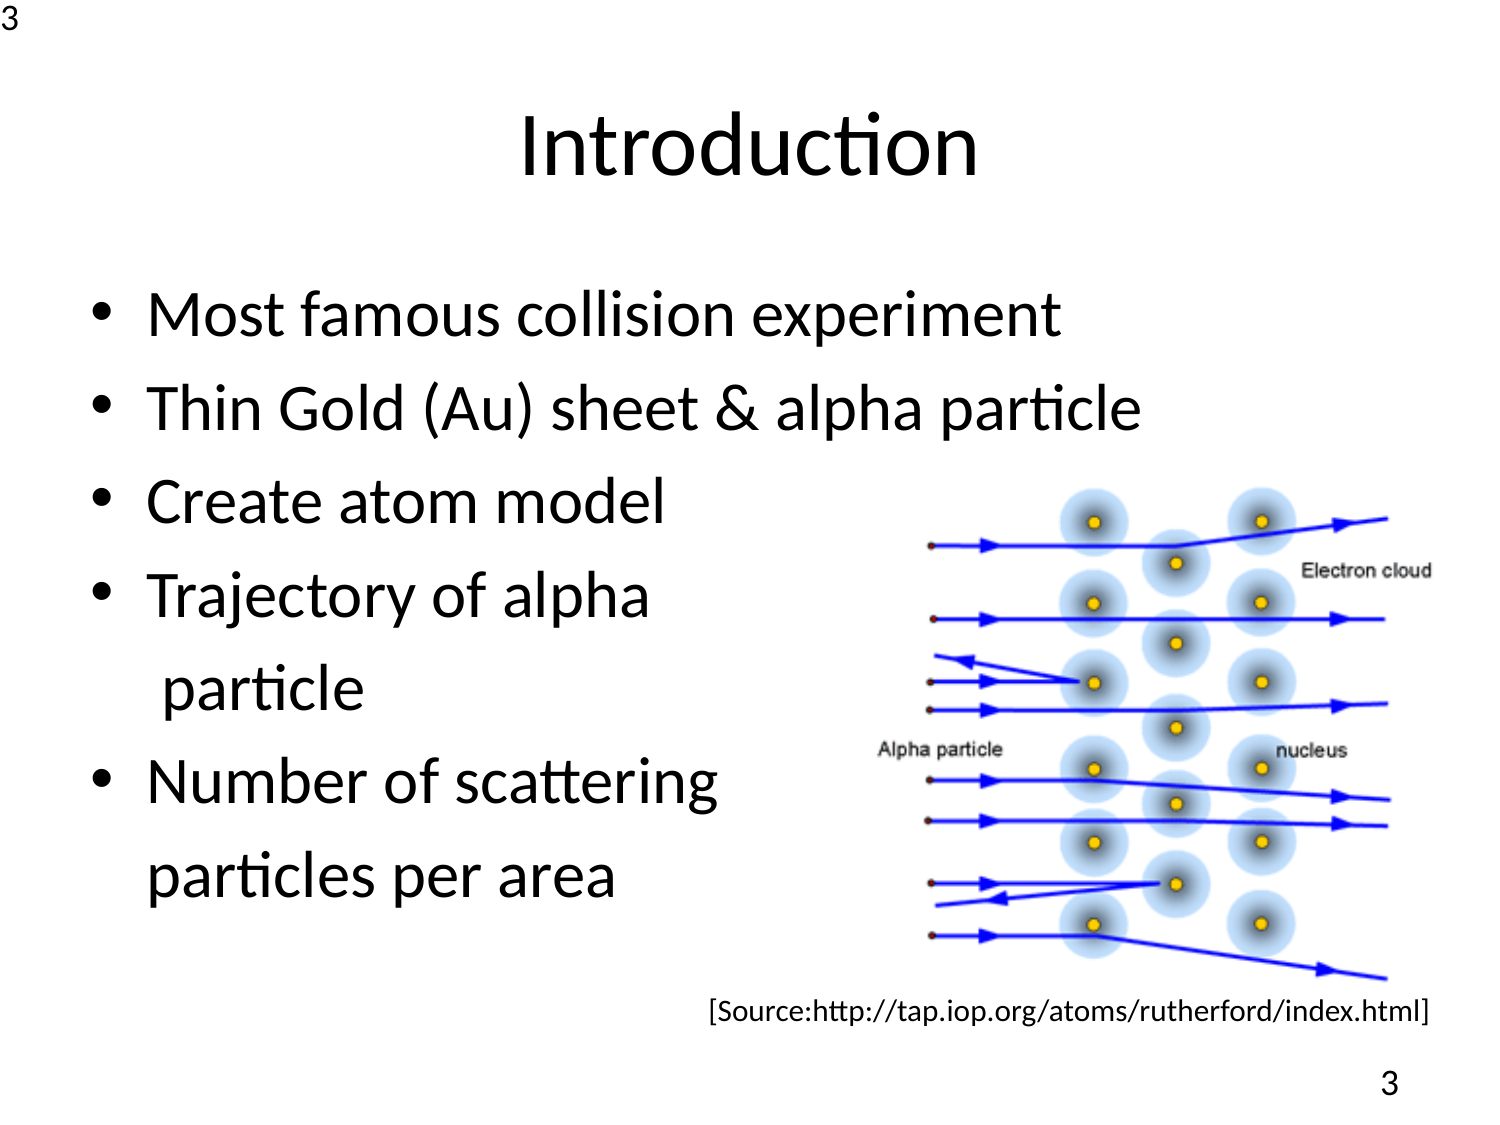

3
# Introduction
Most famous collision experiment
Thin Gold (Au) sheet & alpha particle
Create atom model
Trajectory of alpha
 particle
Number of scattering
particles per area
[Source:http://tap.iop.org/atoms/rutherford/index.html]